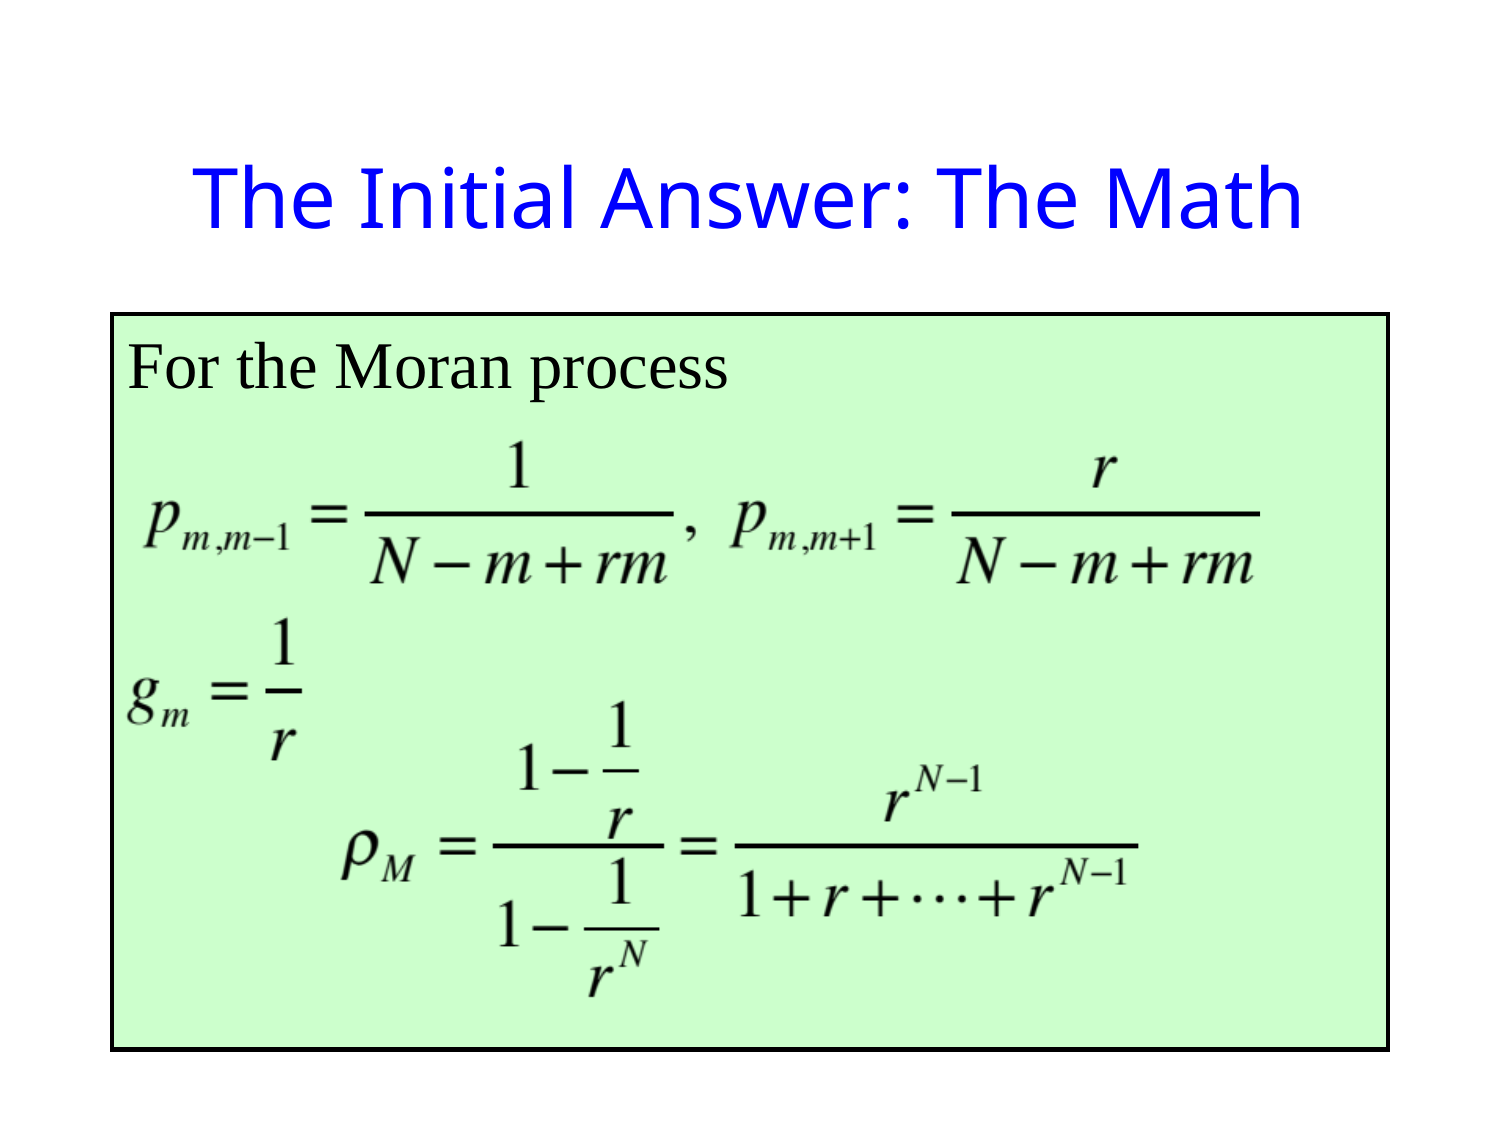

# The Initial Answer: The Math
For the Moran process